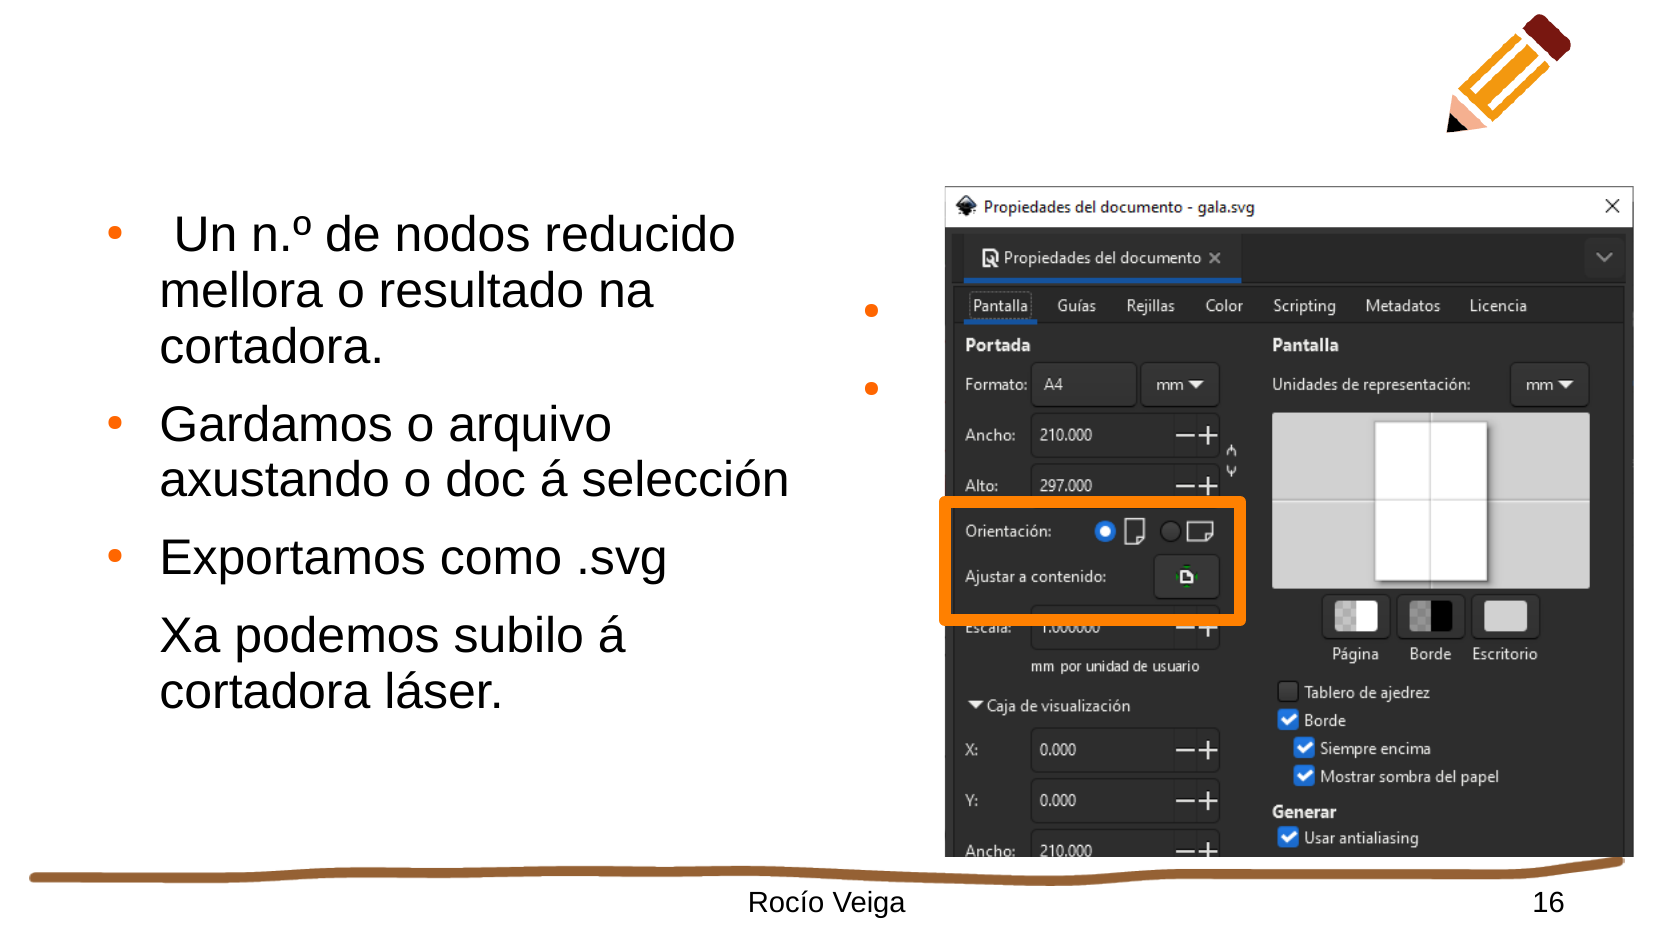

#
 Un n.º de nodos reducido mellora o resultado na cortadora.
Gardamos o arquivo axustando o doc á selección
Exportamos como .svg
Xa podemos subilo á cortadora láser.
Rocío Veiga
16